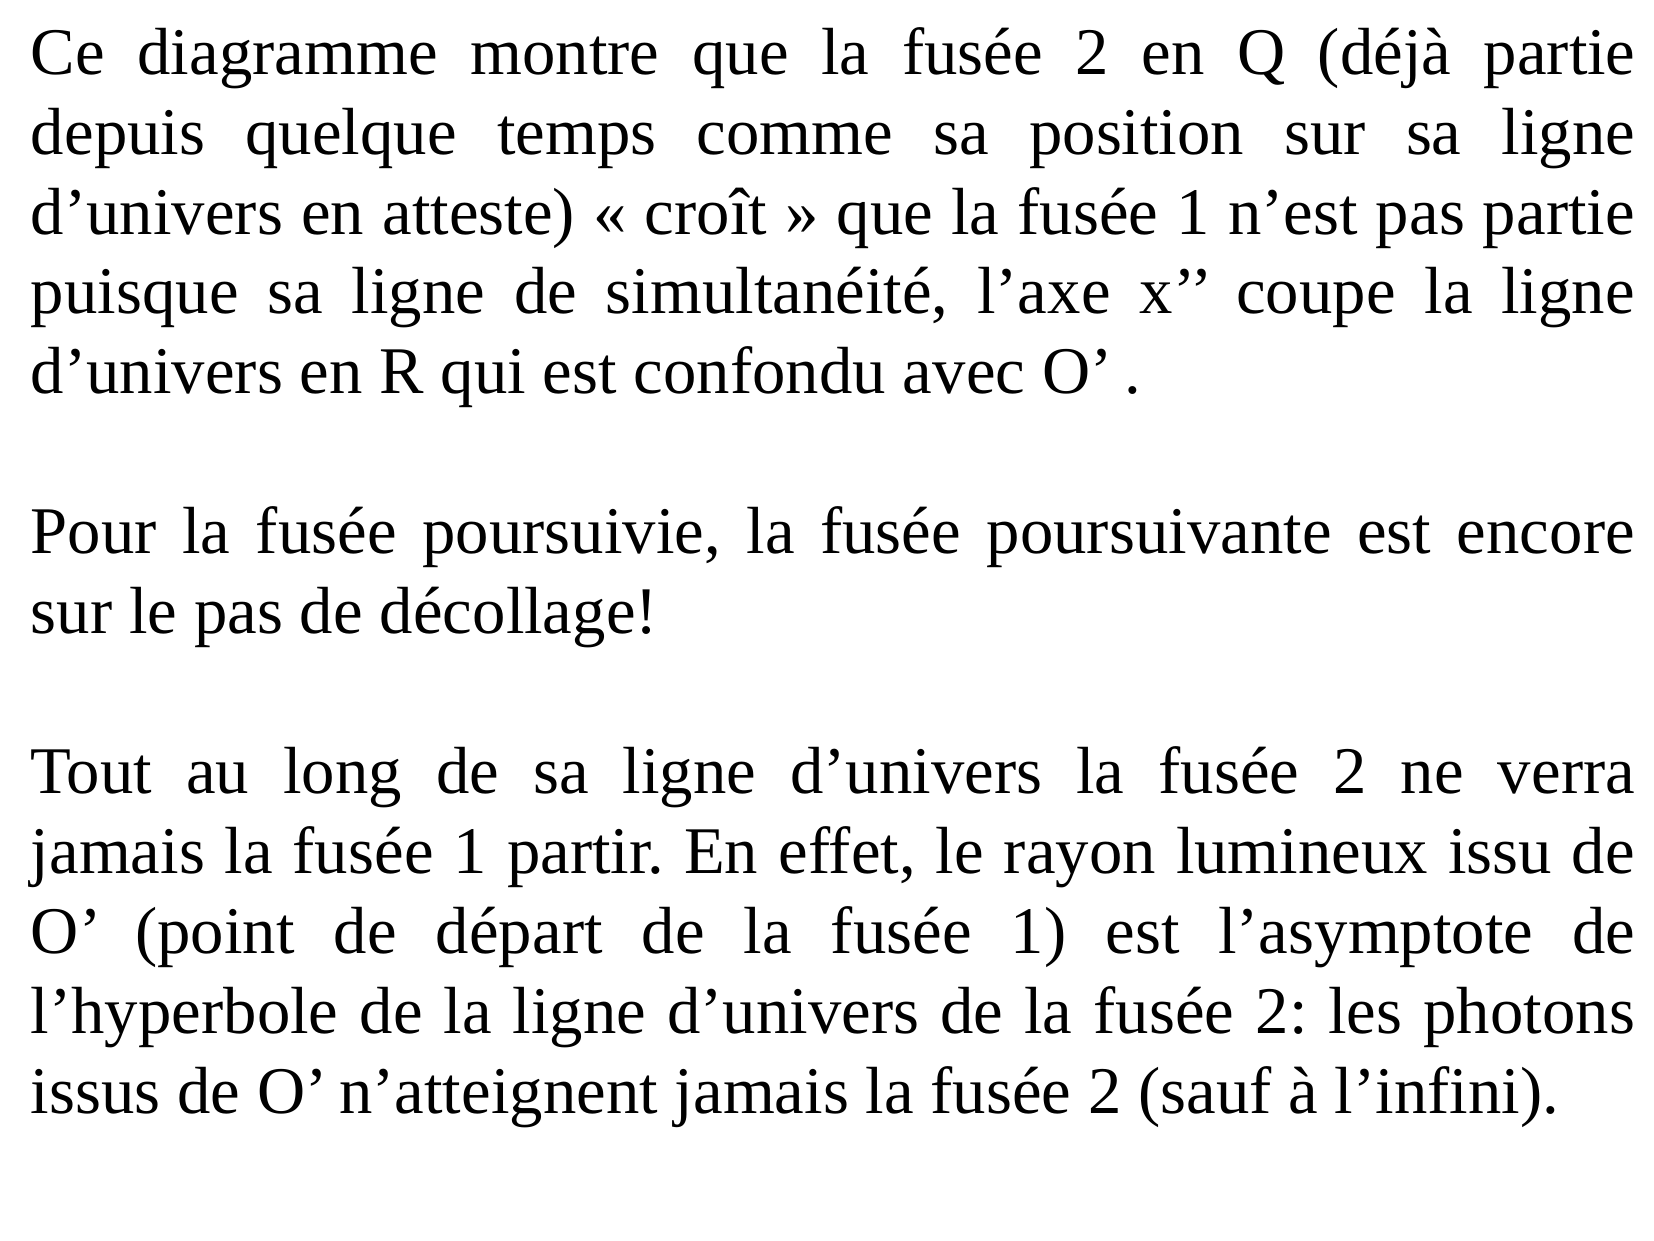

Ce diagramme montre que la fusée 2 en Q (déjà partie depuis quelque temps comme sa position sur sa ligne d’univers en atteste) « croît » que la fusée 1 n’est pas partie puisque sa ligne de simultanéité, l’axe x’’ coupe la ligne d’univers en R qui est confondu avec O’ .
Pour la fusée poursuivie, la fusée poursuivante est encore sur le pas de décollage!
Tout au long de sa ligne d’univers la fusée 2 ne verra jamais la fusée 1 partir. En effet, le rayon lumineux issu de O’ (point de départ de la fusée 1) est l’asymptote de l’hyperbole de la ligne d’univers de la fusée 2: les photons issus de O’ n’atteignent jamais la fusée 2 (sauf à l’infini).